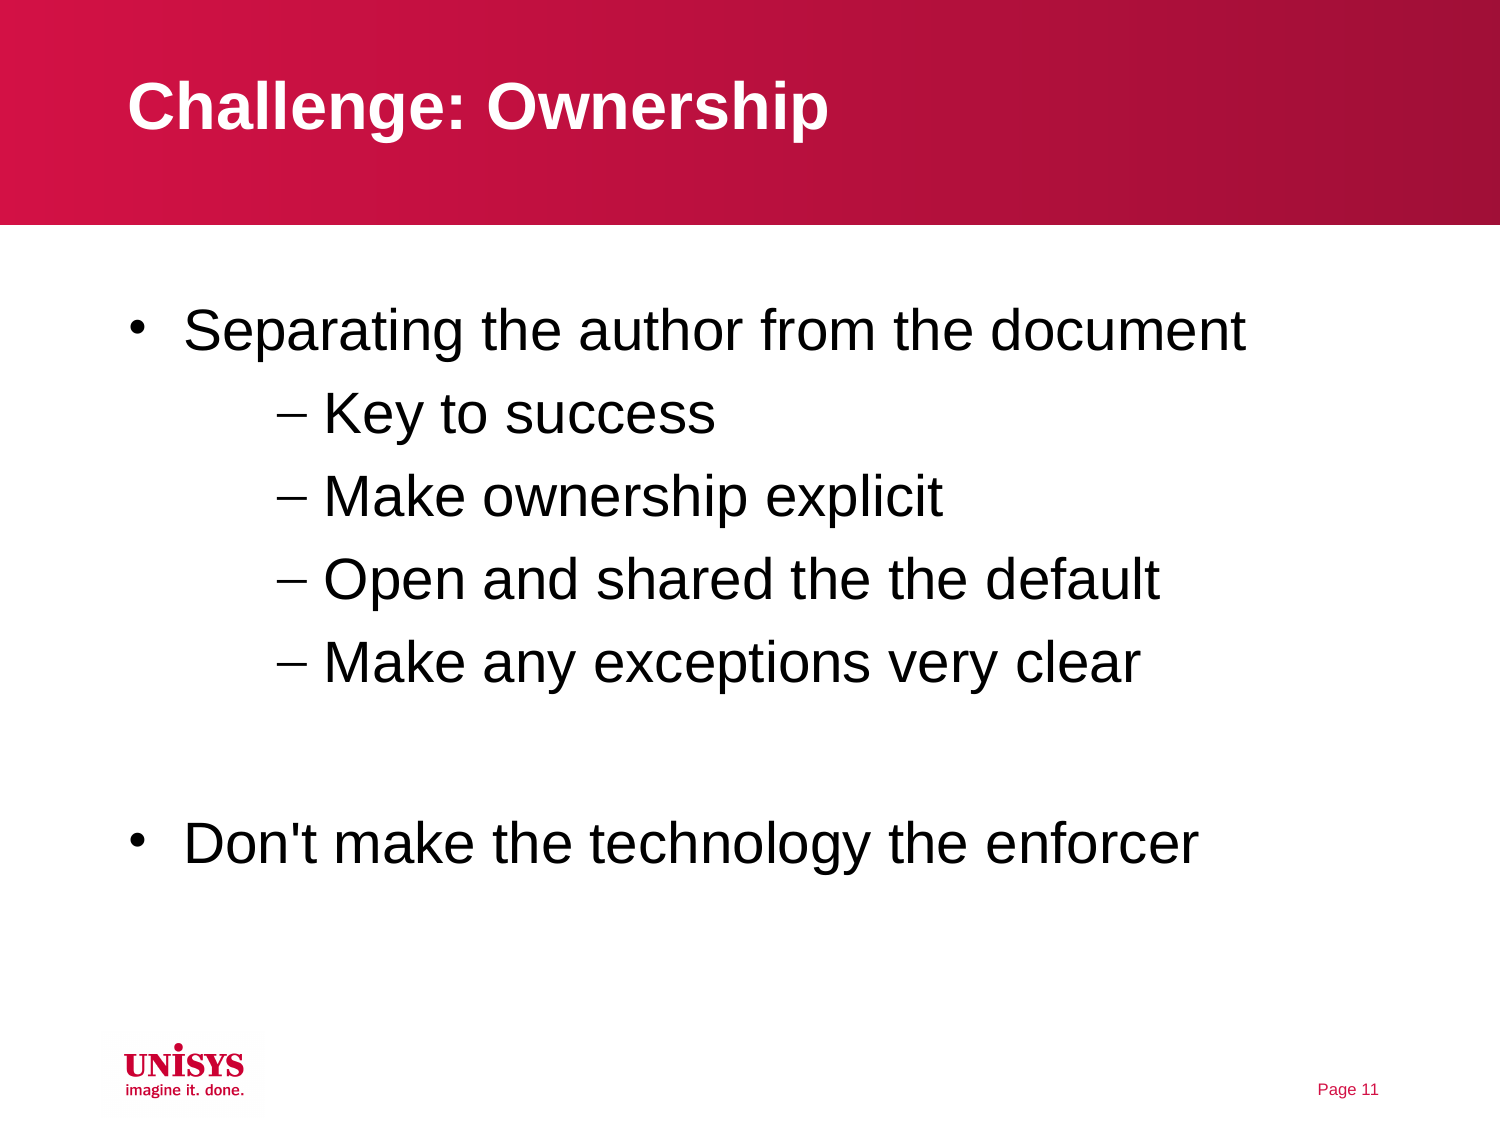

# Challenge: Ownership
Separating the author from the document
Key to success
Make ownership explicit
Open and shared the the default
Make any exceptions very clear
Don't make the technology the enforcer
11